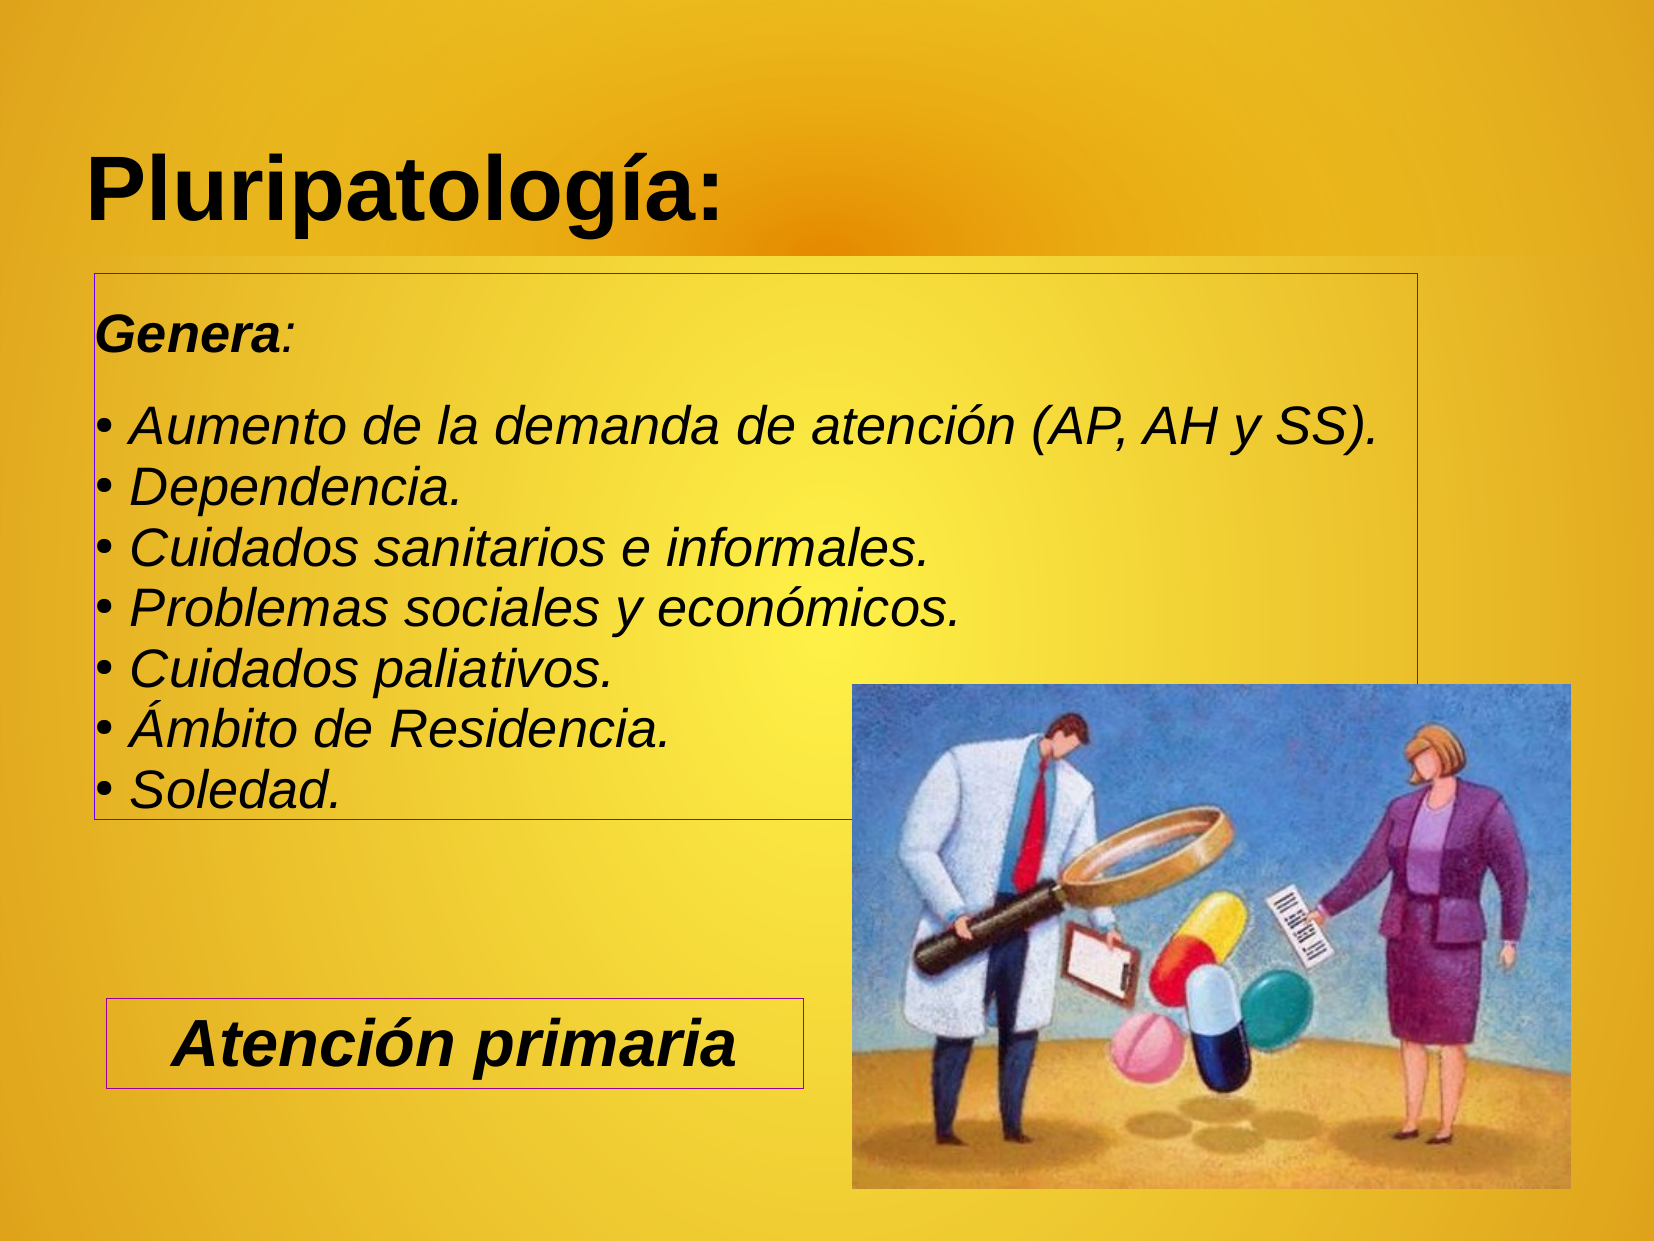

Pluripatología:
Genera:
Aumento de la demanda de atención (AP, AH y SS).
Dependencia.
Cuidados sanitarios e informales.
Problemas sociales y económicos.
Cuidados paliativos.
Ámbito de Residencia.
Soledad.
Atención primaria